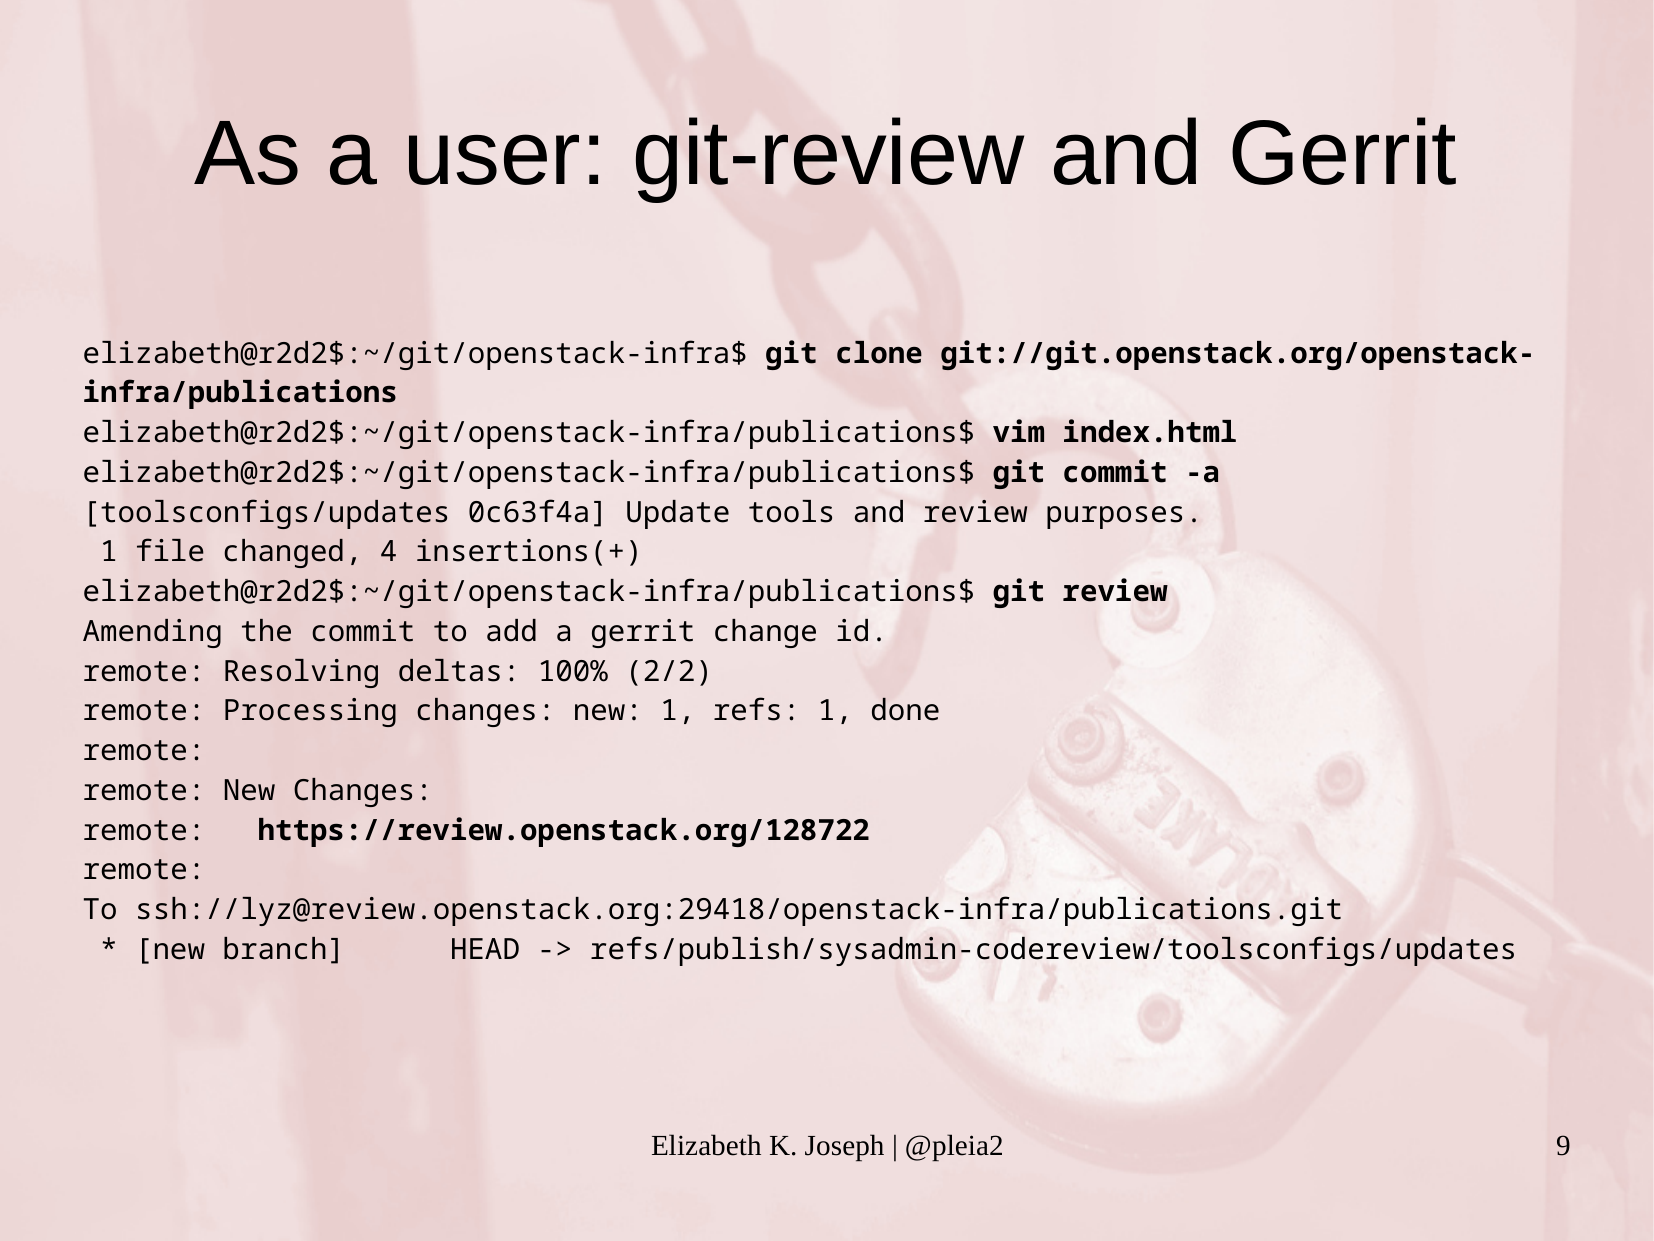

# As a user: git-review and Gerrit
elizabeth@r2d2$:~/git/openstack-infra$ git clone git://git.openstack.org/openstack-infra/publications
elizabeth@r2d2$:~/git/openstack-infra/publications$ vim index.html
elizabeth@r2d2$:~/git/openstack-infra/publications$ git commit -a
[toolsconfigs/updates 0c63f4a] Update tools and review purposes.
 1 file changed, 4 insertions(+)
elizabeth@r2d2$:~/git/openstack-infra/publications$ git review
Amending the commit to add a gerrit change id.
remote: Resolving deltas: 100% (2/2)
remote: Processing changes: new: 1, refs: 1, done
remote:
remote: New Changes:
remote: https://review.openstack.org/128722
remote:
To ssh://lyz@review.openstack.org:29418/openstack-infra/publications.git
 * [new branch] HEAD -> refs/publish/sysadmin-codereview/toolsconfigs/updates
Elizabeth K. Joseph | @pleia2
9